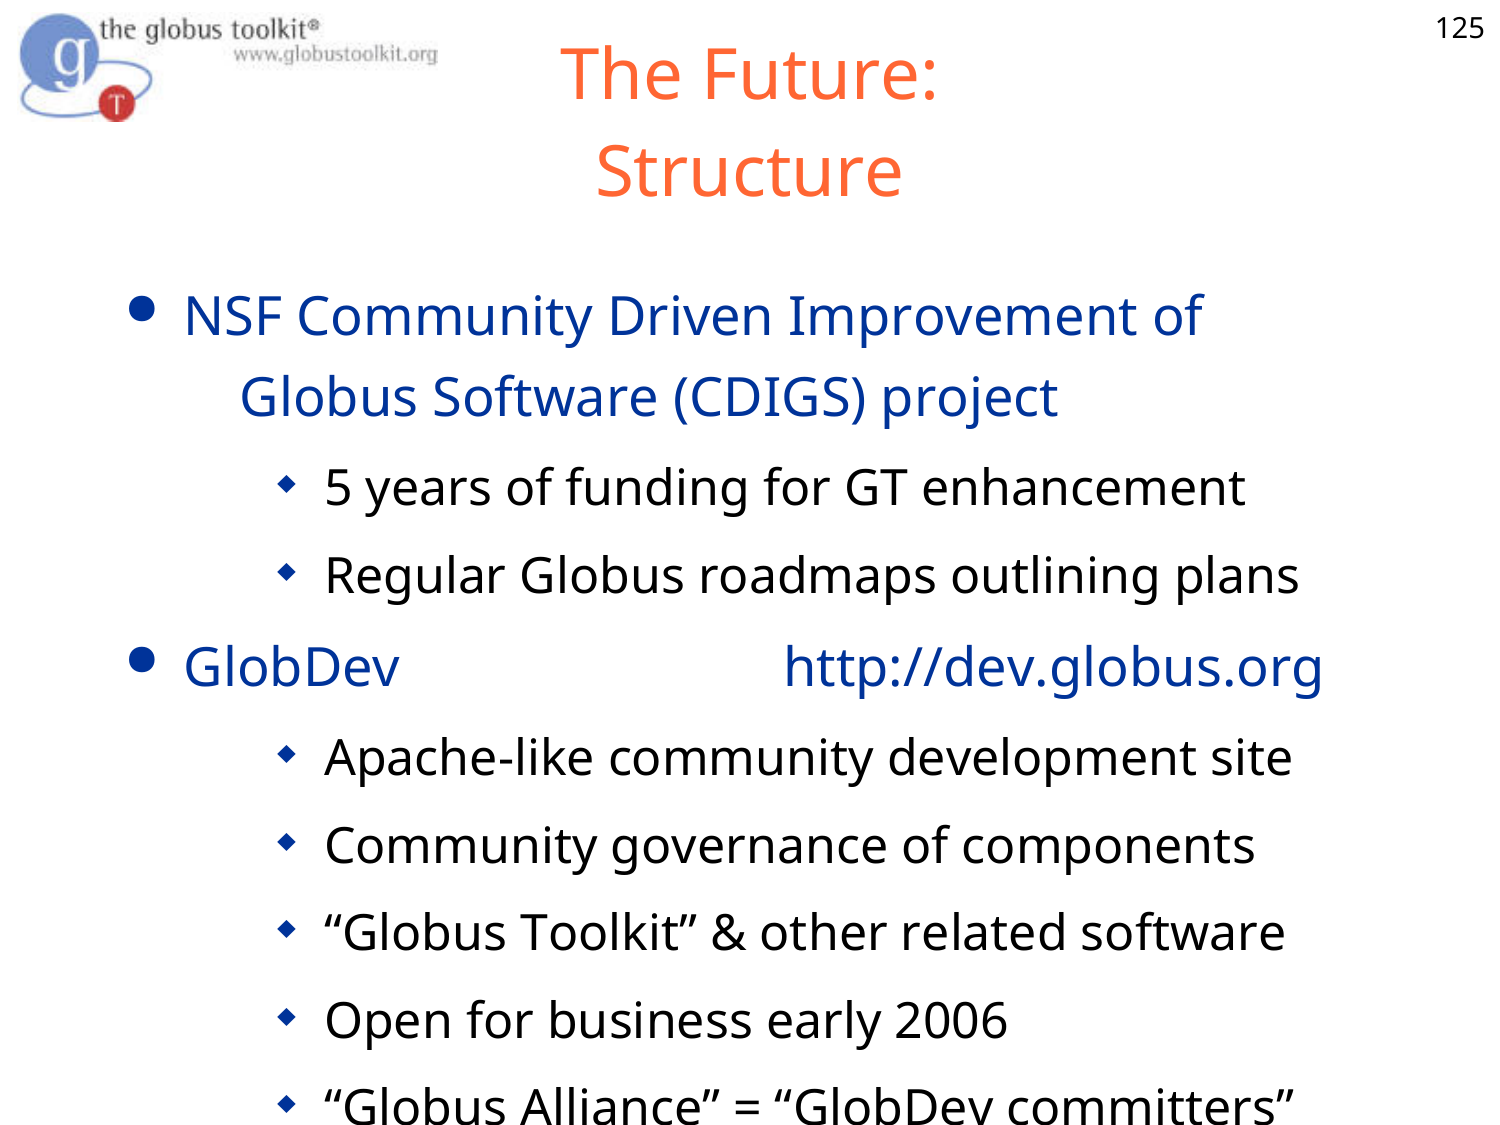

125
# The Future: Structure
NSF Community Driven Improvement of Globus Software (CDIGS) project
5 years of funding for GT enhancement
Regular Globus roadmaps outlining plans
GlobDev			http://dev.globus.org
Apache-like community development site
Community governance of components
“Globus Toolkit” & other related software
Open for business early 2006
“Globus Alliance” = “GlobDev committers”